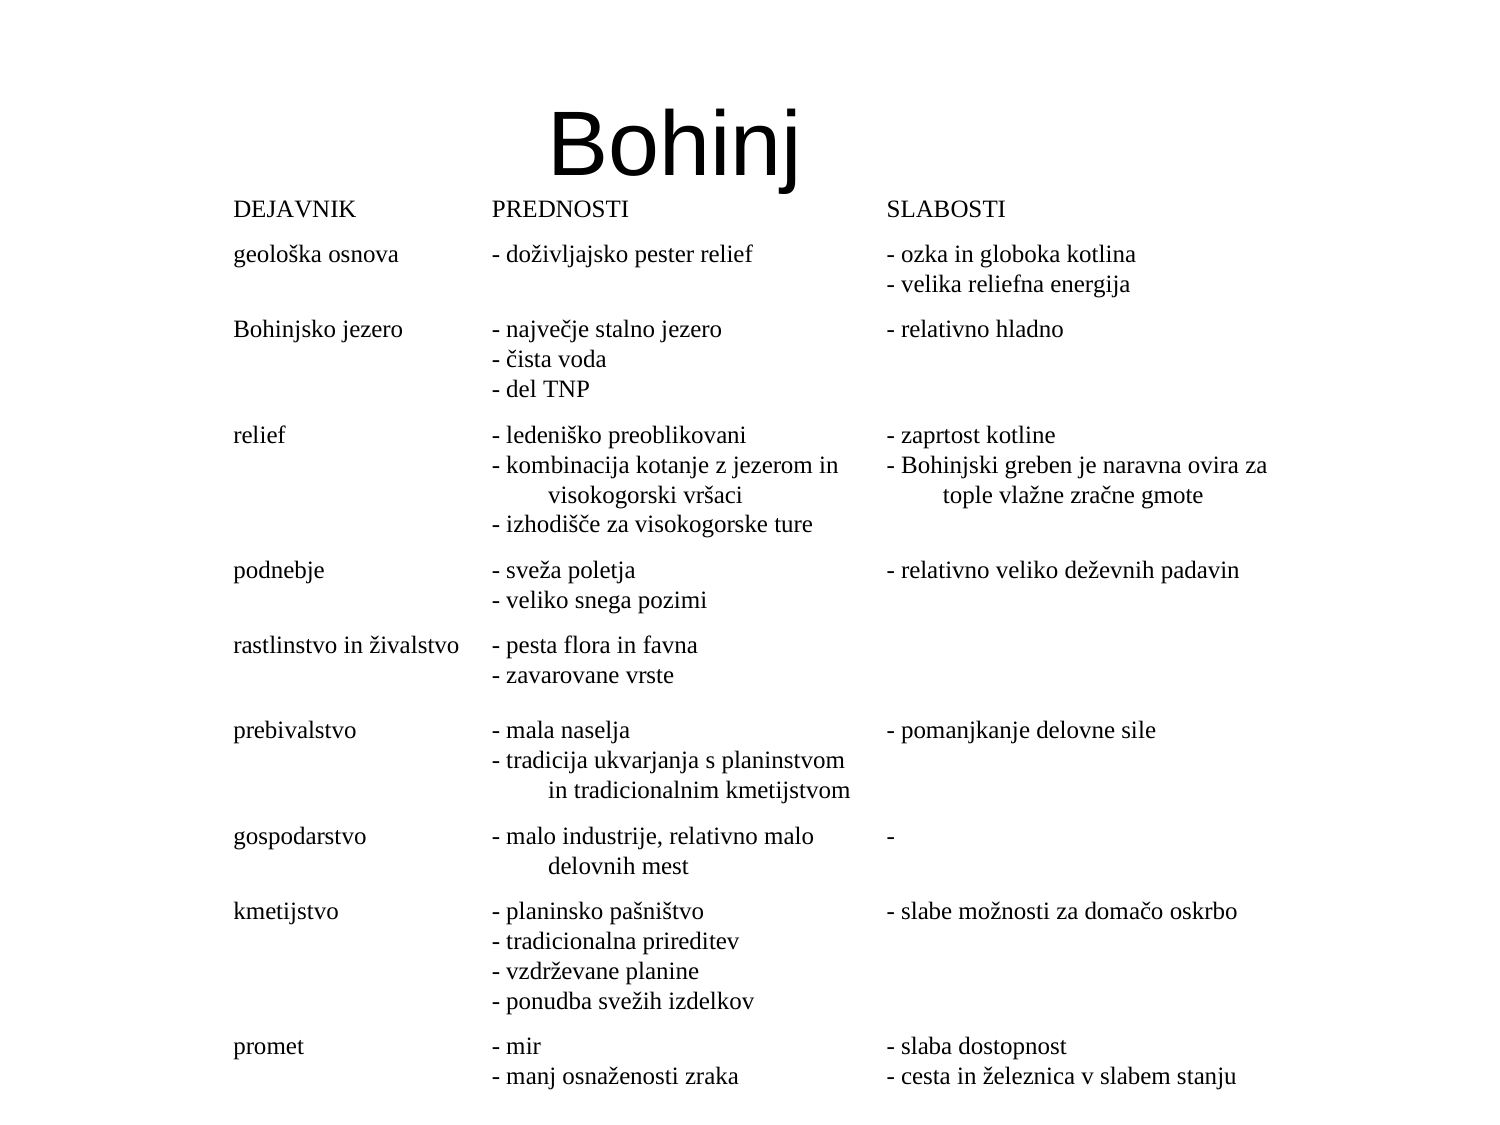

# Bohinj
| DEJAVNIK | PREDNOSTI | SLABOSTI |
| --- | --- | --- |
| geološka osnova | - doživljajsko pester relief | - ozka in globoka kotlina - velika reliefna energija |
| Bohinjsko jezero | - največje stalno jezero - čista voda - del TNP | - relativno hladno |
| relief | - ledeniško preoblikovani - kombinacija kotanje z jezerom in visokogorski vršaci - izhodišče za visokogorske ture | - zaprtost kotline - Bohinjski greben je naravna ovira za tople vlažne zračne gmote |
| podnebje | - sveža poletja - veliko snega pozimi | - relativno veliko deževnih padavin |
| rastlinstvo in živalstvo | - pesta flora in favna - zavarovane vrste | |
| prebivalstvo | - mala naselja - tradicija ukvarjanja s planinstvom in tradicionalnim kmetijstvom | - pomanjkanje delovne sile |
| gospodarstvo | - malo industrije, relativno malo delovnih mest | - |
| kmetijstvo | - planinsko pašništvo - tradicionalna prireditev - vzdrževane planine - ponudba svežih izdelkov | - slabe možnosti za domačo oskrbo |
| promet | - mir - manj osnaženosti zraka | - slaba dostopnost - cesta in železnica v slabem stanju |